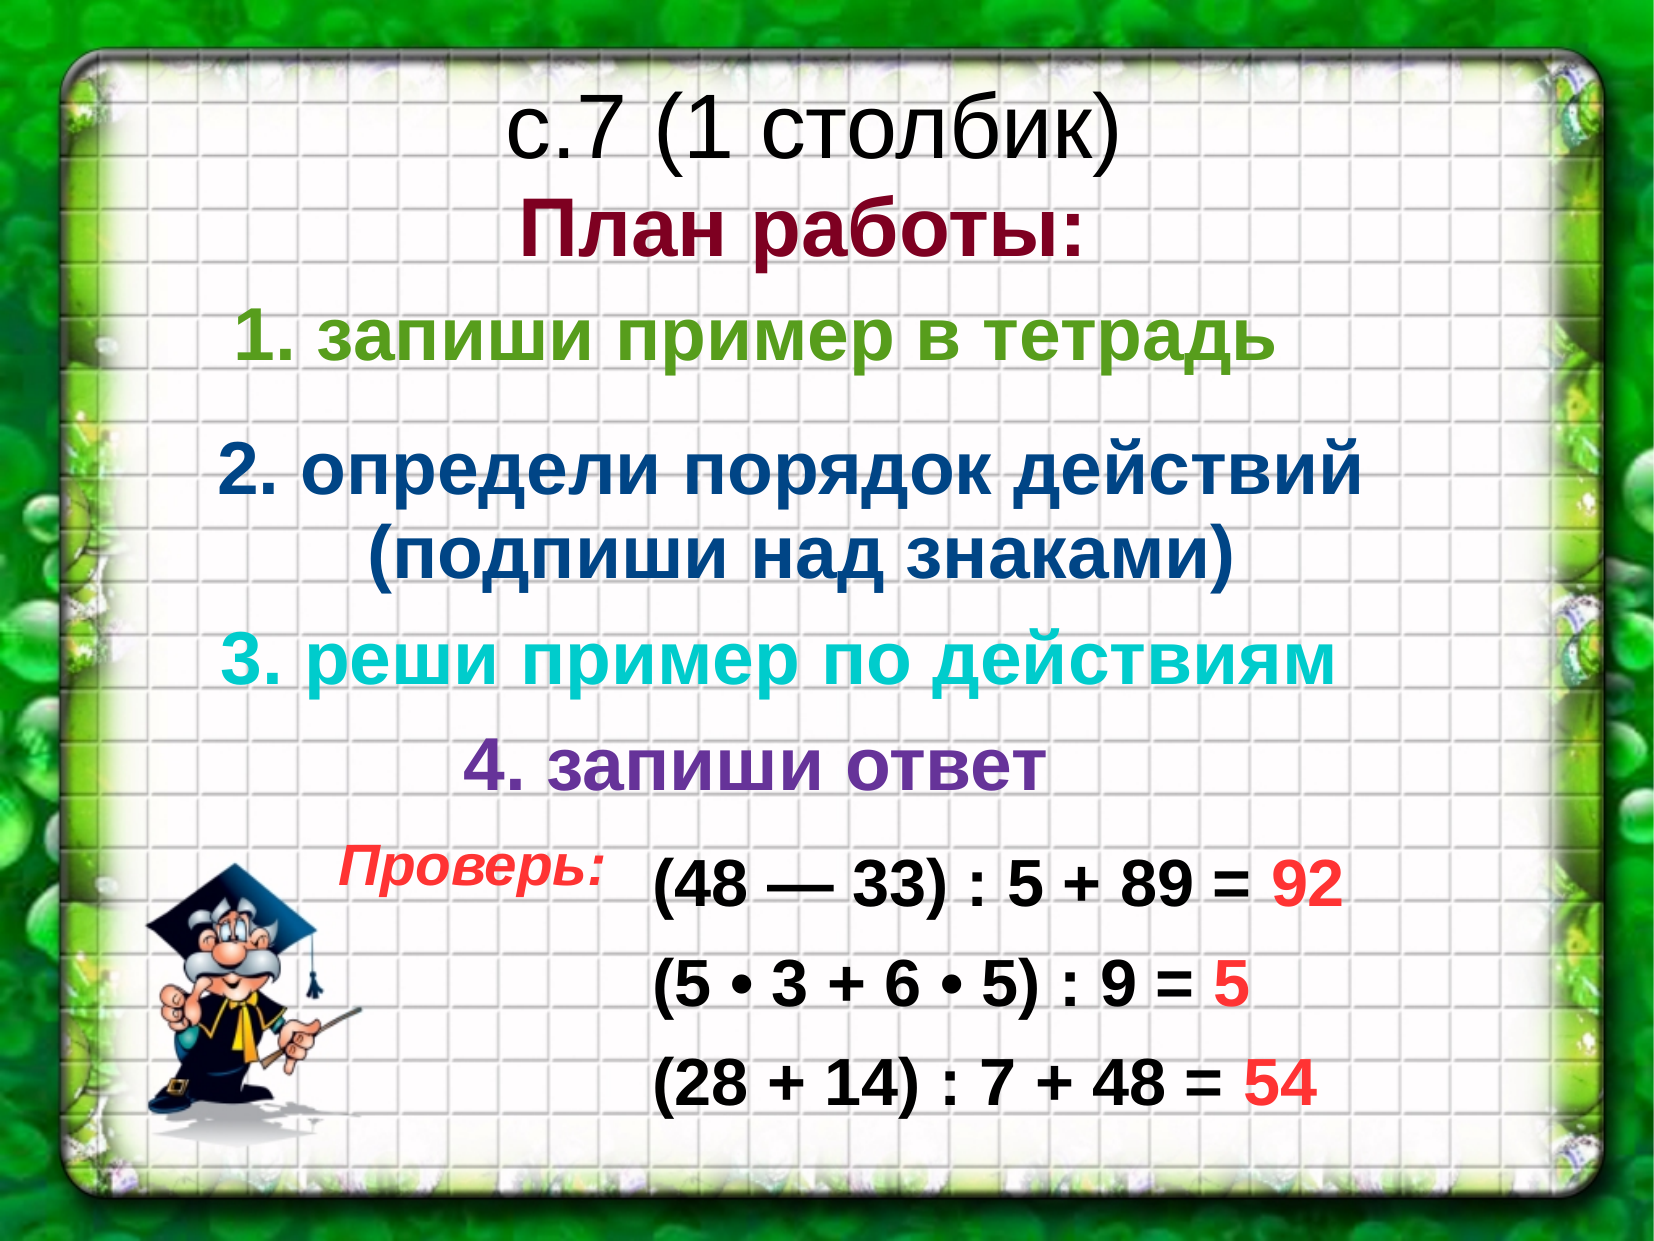

# с.7 (1 столбик)
План работы:
1. запиши пример в тетрадь
2. определи порядок действий
 (подпиши над знаками)
3. реши пример по действиям
4. запиши ответ
Проверь:
(48 — 33) : 5 + 89 = 92
(5 • 3 + 6 • 5) : 9 = 5
(28 + 14) : 7 + 48 = 54